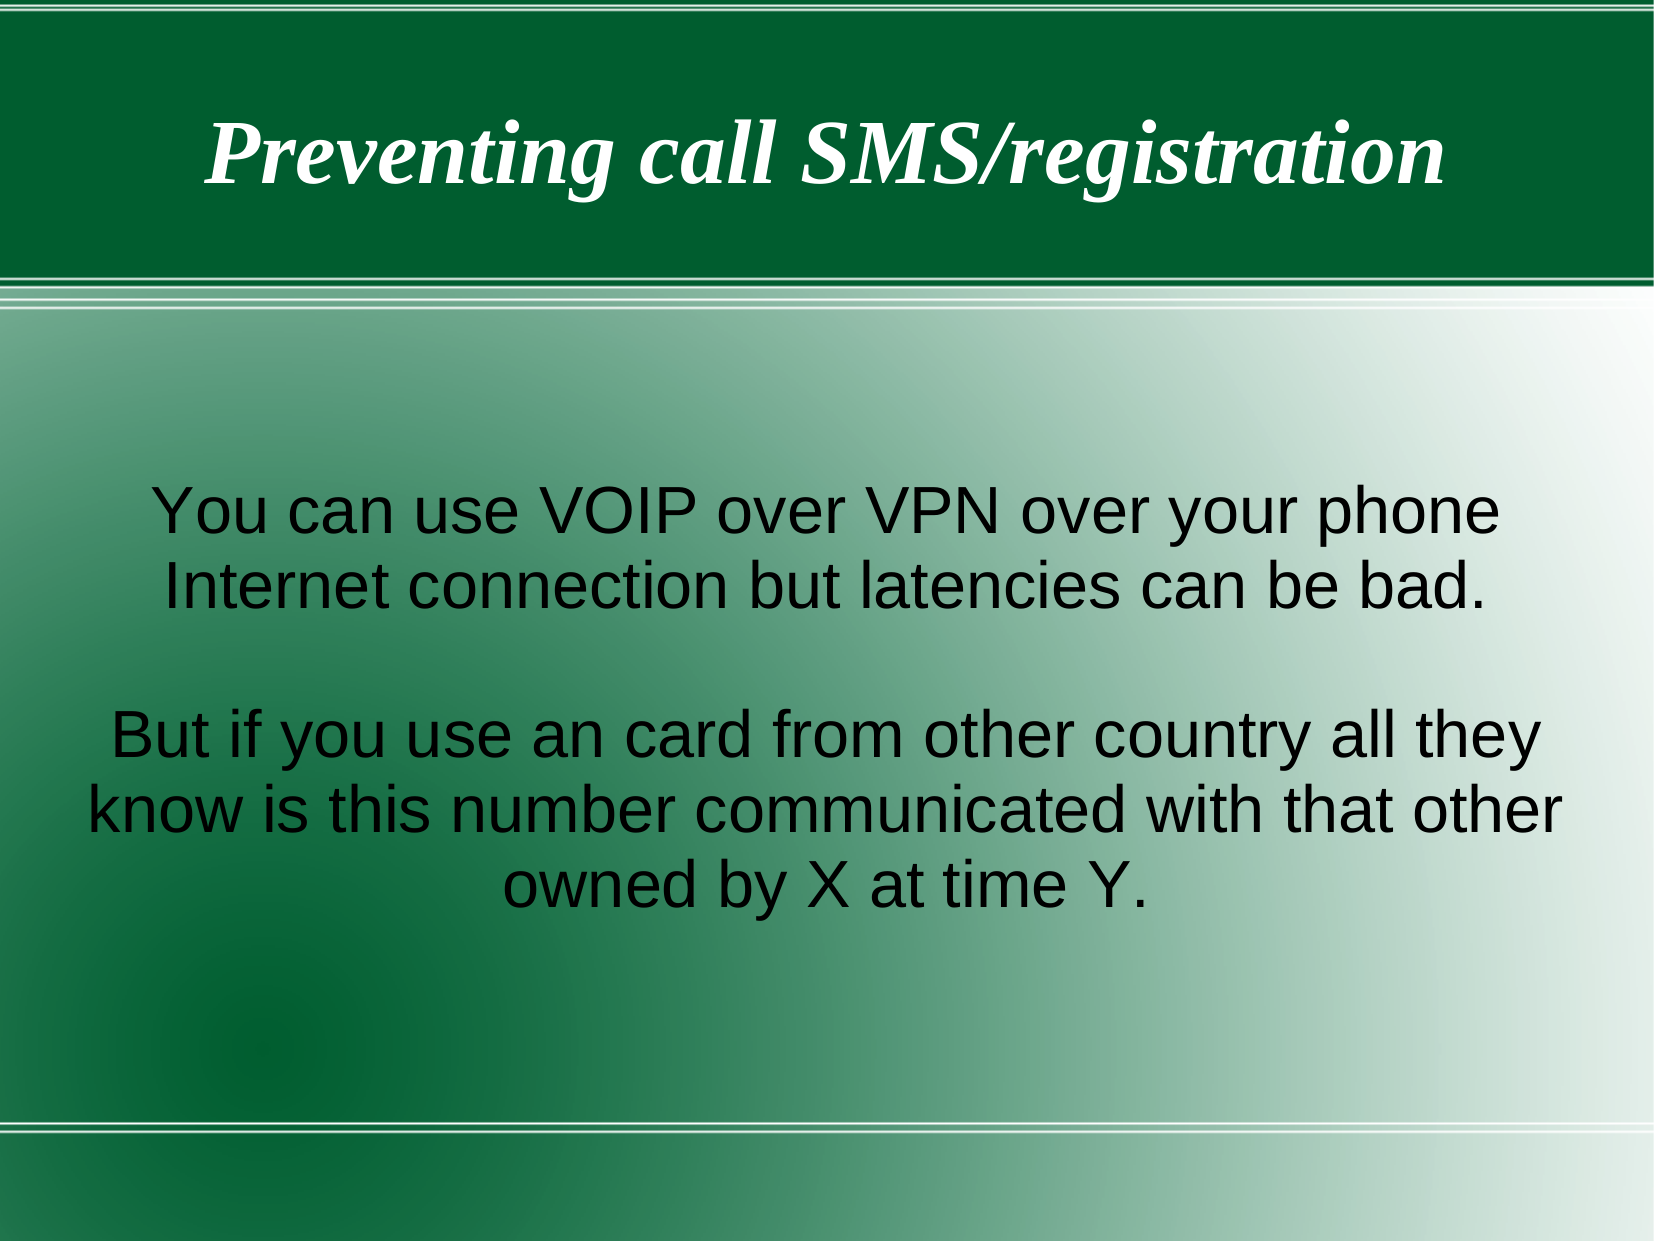

# Preventing call SMS/registration
You can use VOIP over VPN over your phone Internet connection but latencies can be bad.
But if you use an card from other country all they know is this number communicated with that other owned by X at time Y.